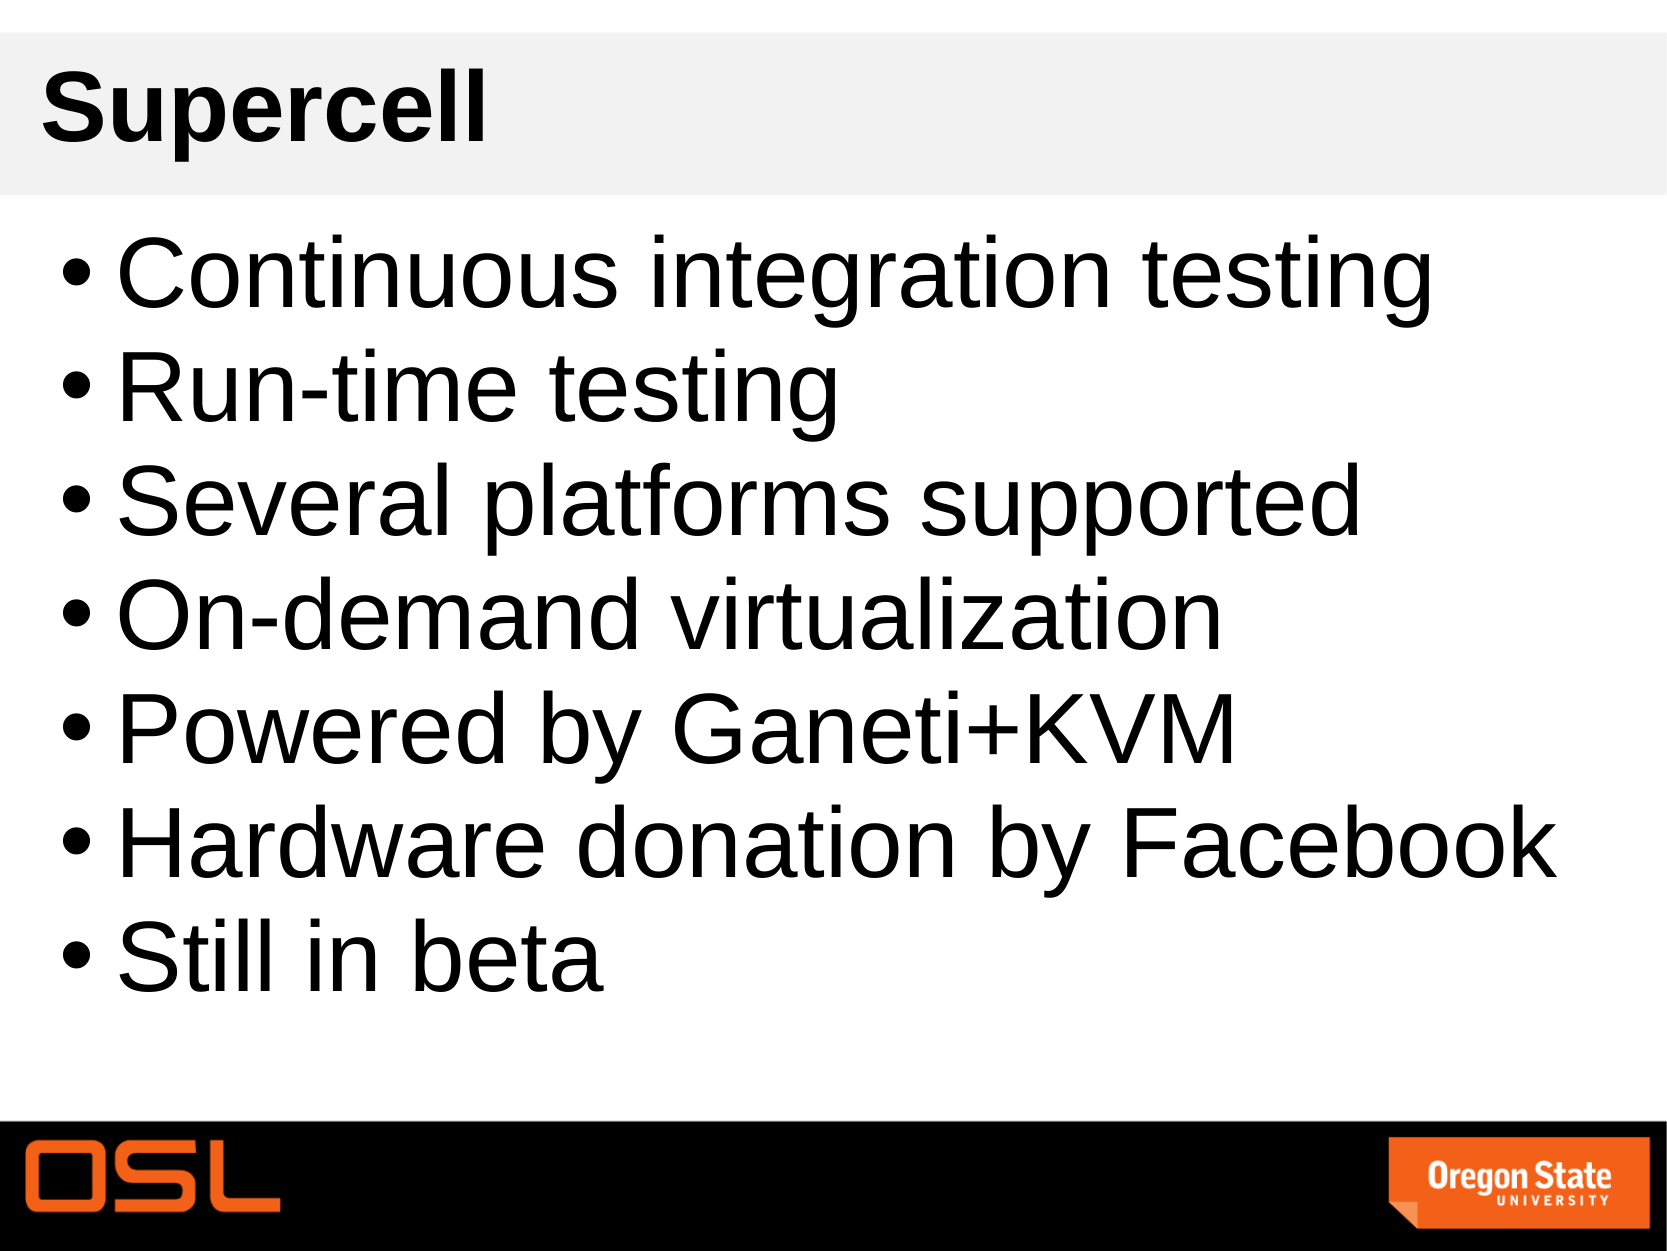

# Supercell
Continuous integration testing
Run-time testing
Several platforms supported
On-demand virtualization
Powered by Ganeti+KVM
Hardware donation by Facebook
Still in beta